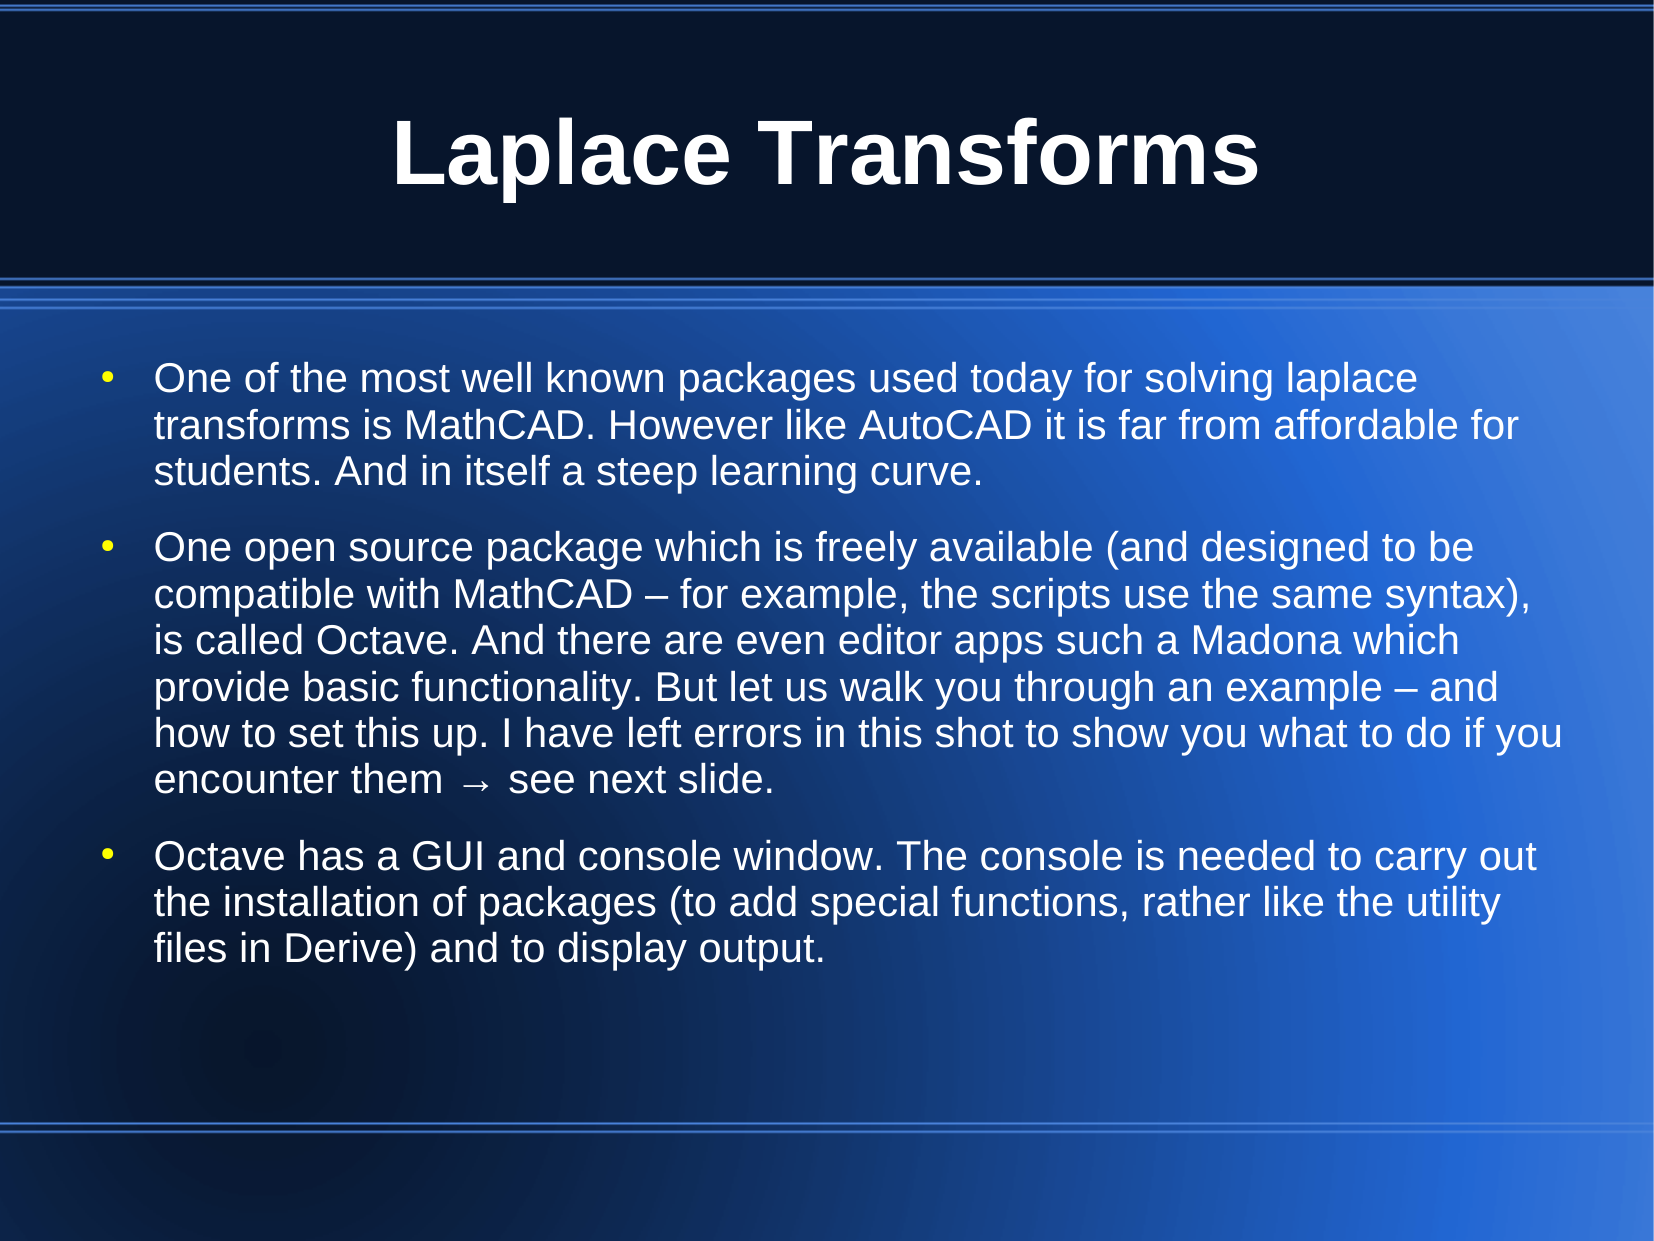

# Laplace Transforms
One of the most well known packages used today for solving laplace transforms is MathCAD. However like AutoCAD it is far from affordable for students. And in itself a steep learning curve.
One open source package which is freely available (and designed to be compatible with MathCAD – for example, the scripts use the same syntax), is called Octave. And there are even editor apps such a Madona which provide basic functionality. But let us walk you through an example – and how to set this up. I have left errors in this shot to show you what to do if you encounter them → see next slide.
Octave has a GUI and console window. The console is needed to carry out the installation of packages (to add special functions, rather like the utility files in Derive) and to display output.